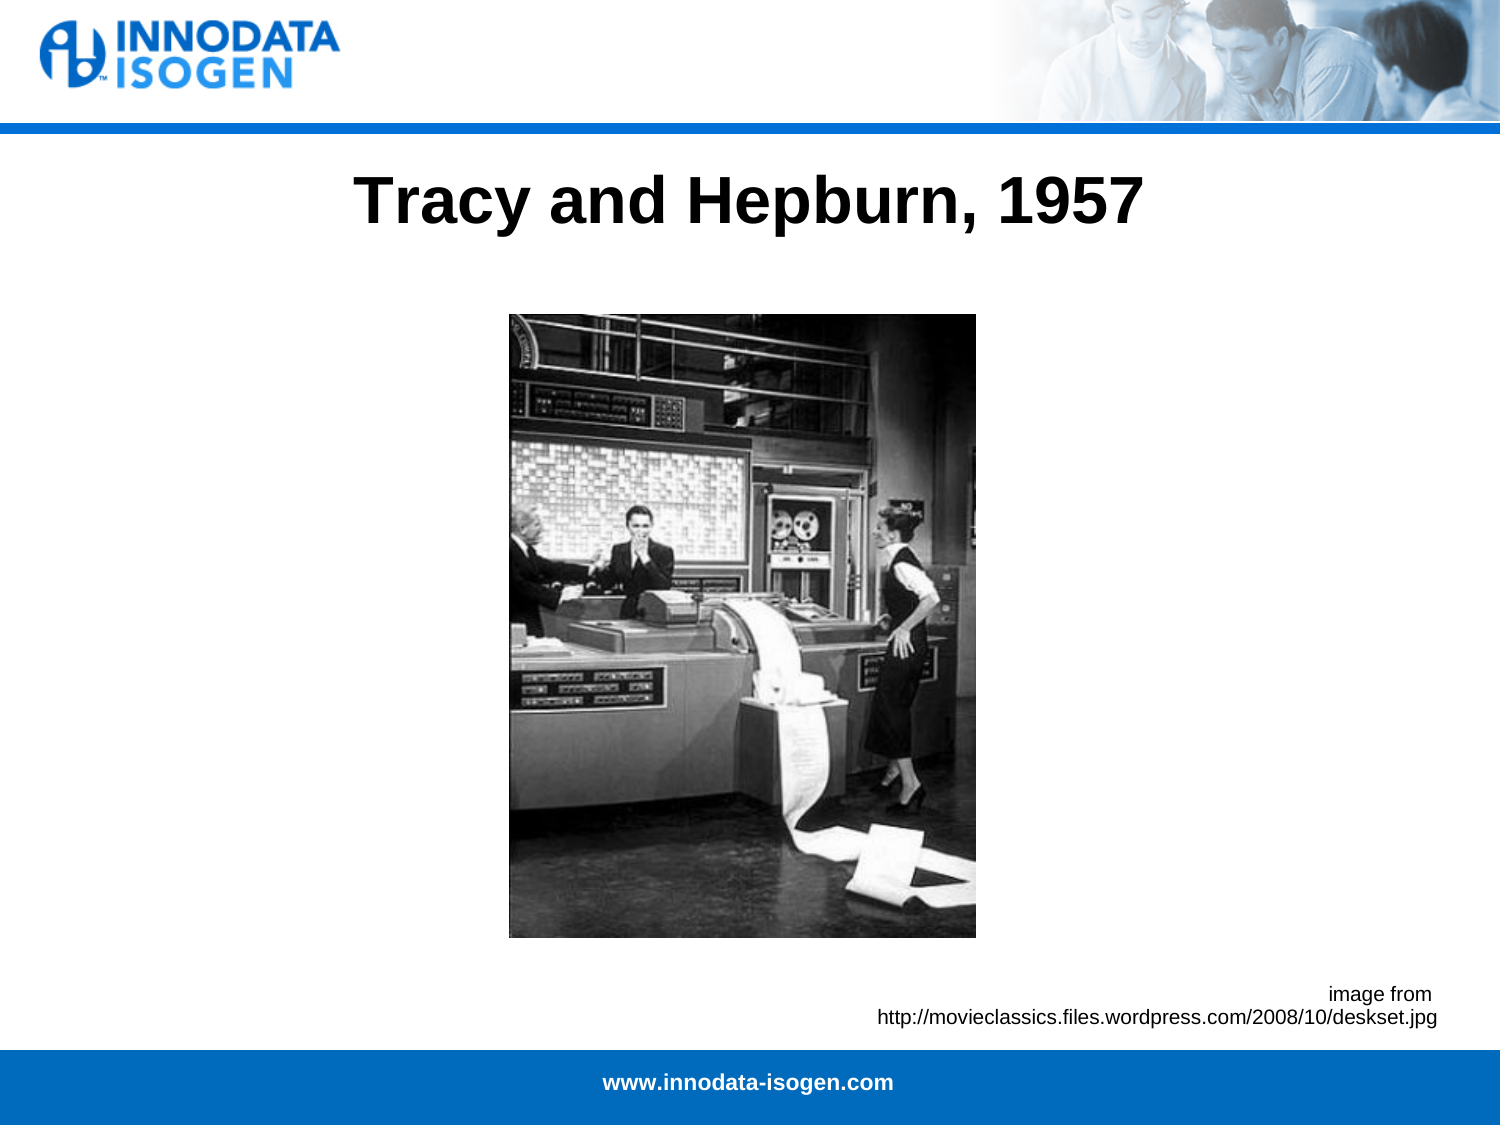

# Tracy and Hepburn, 1957
image from
http://movieclassics.files.wordpress.com/2008/10/deskset.jpg